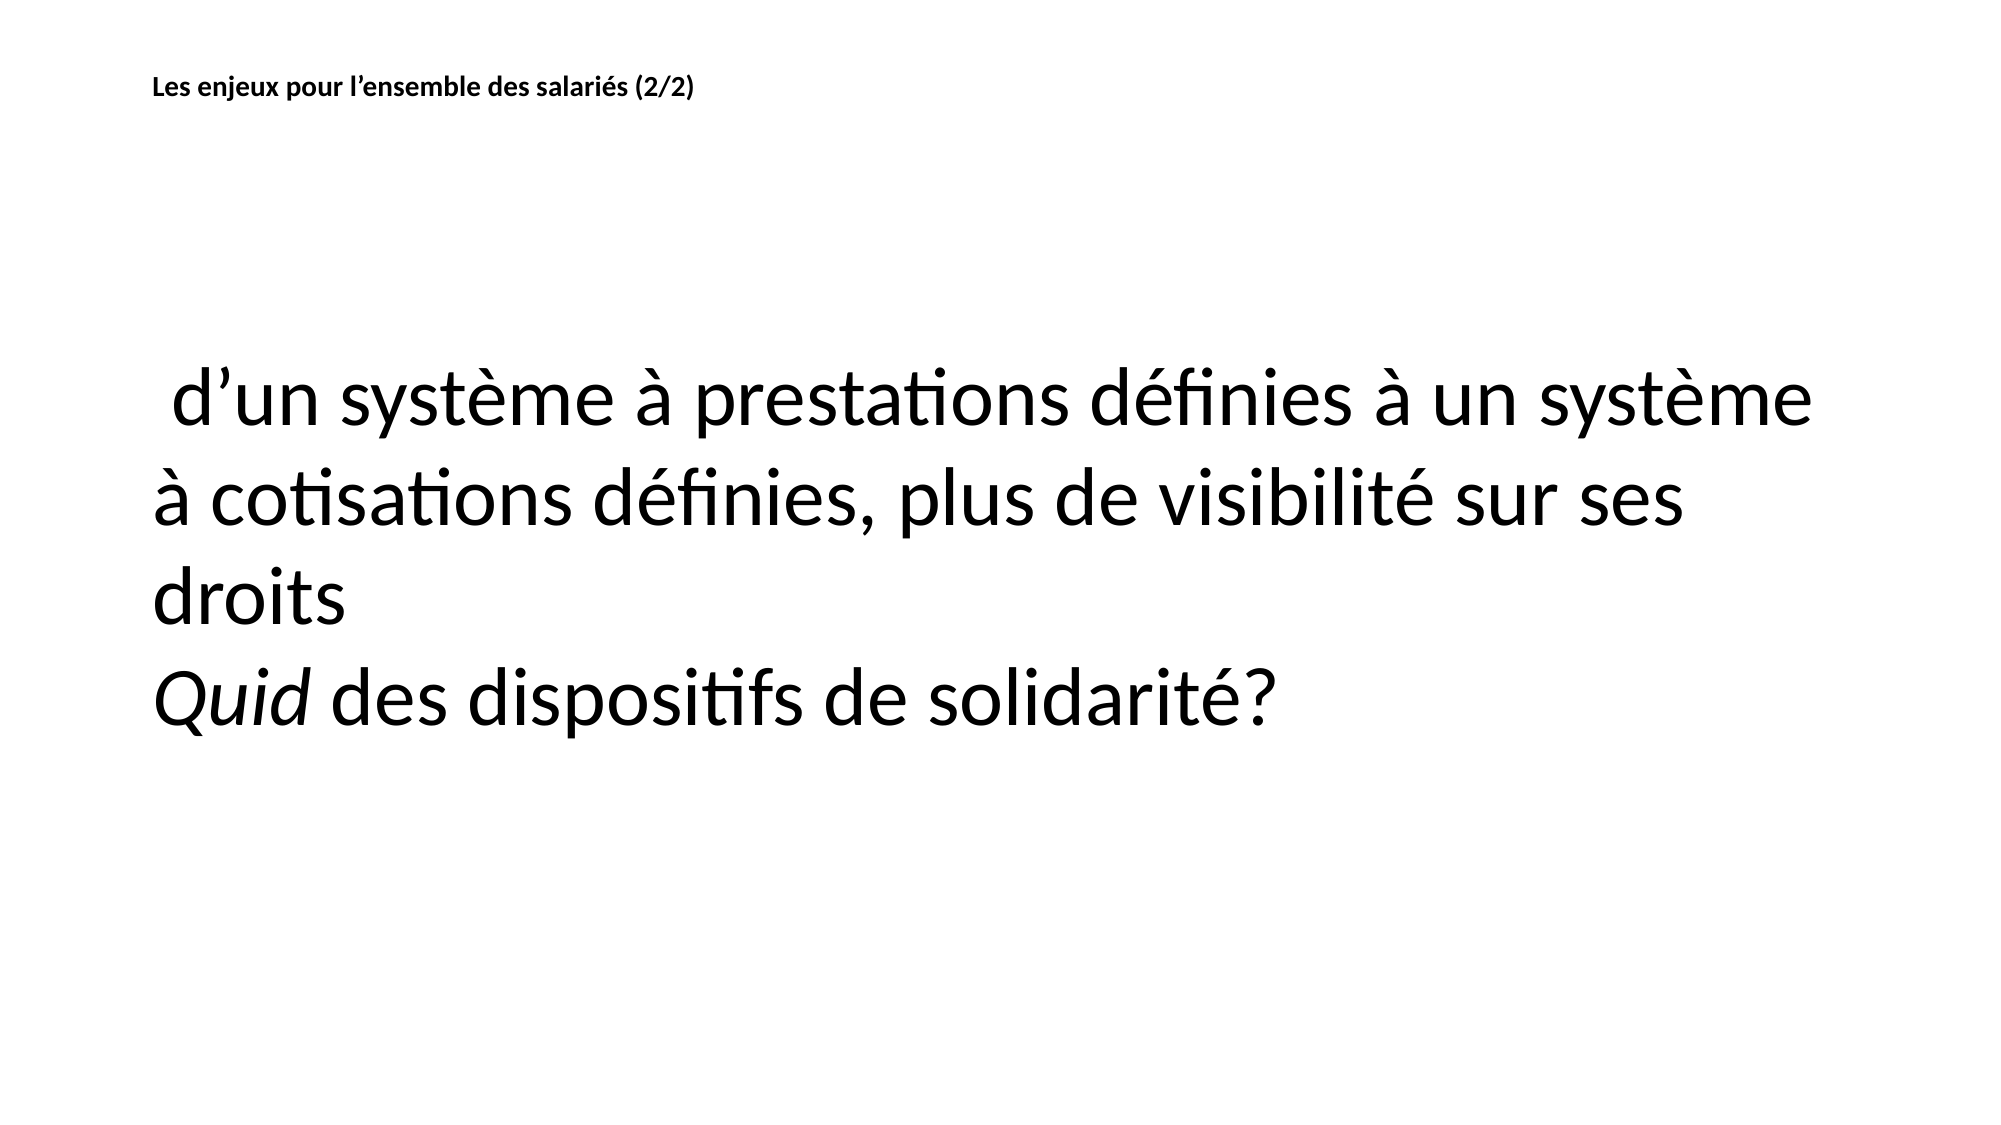

# Les enjeux pour l’ensemble des salariés (2/2)
 d’un système à prestations définies à un système à cotisations définies, plus de visibilité sur ses droits
Quid des dispositifs de solidarité?